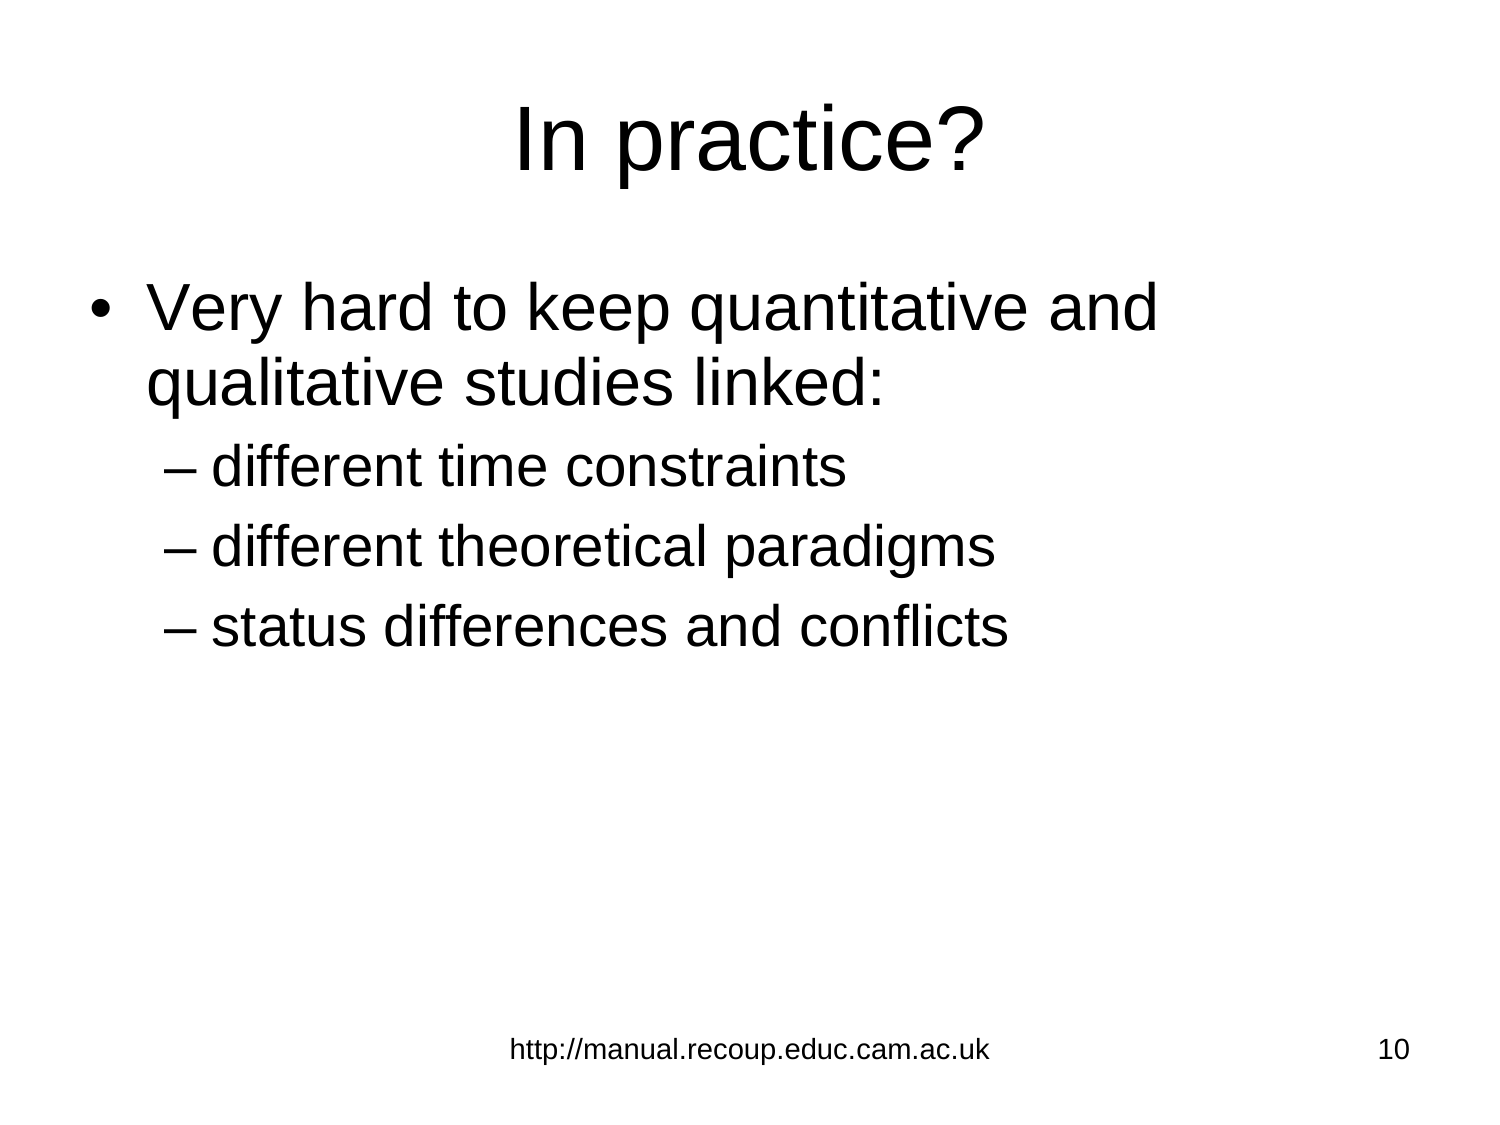

# In practice?
Very hard to keep quantitative and qualitative studies linked:
different time constraints
different theoretical paradigms
status differences and conflicts
http://manual.recoup.educ.cam.ac.uk
10